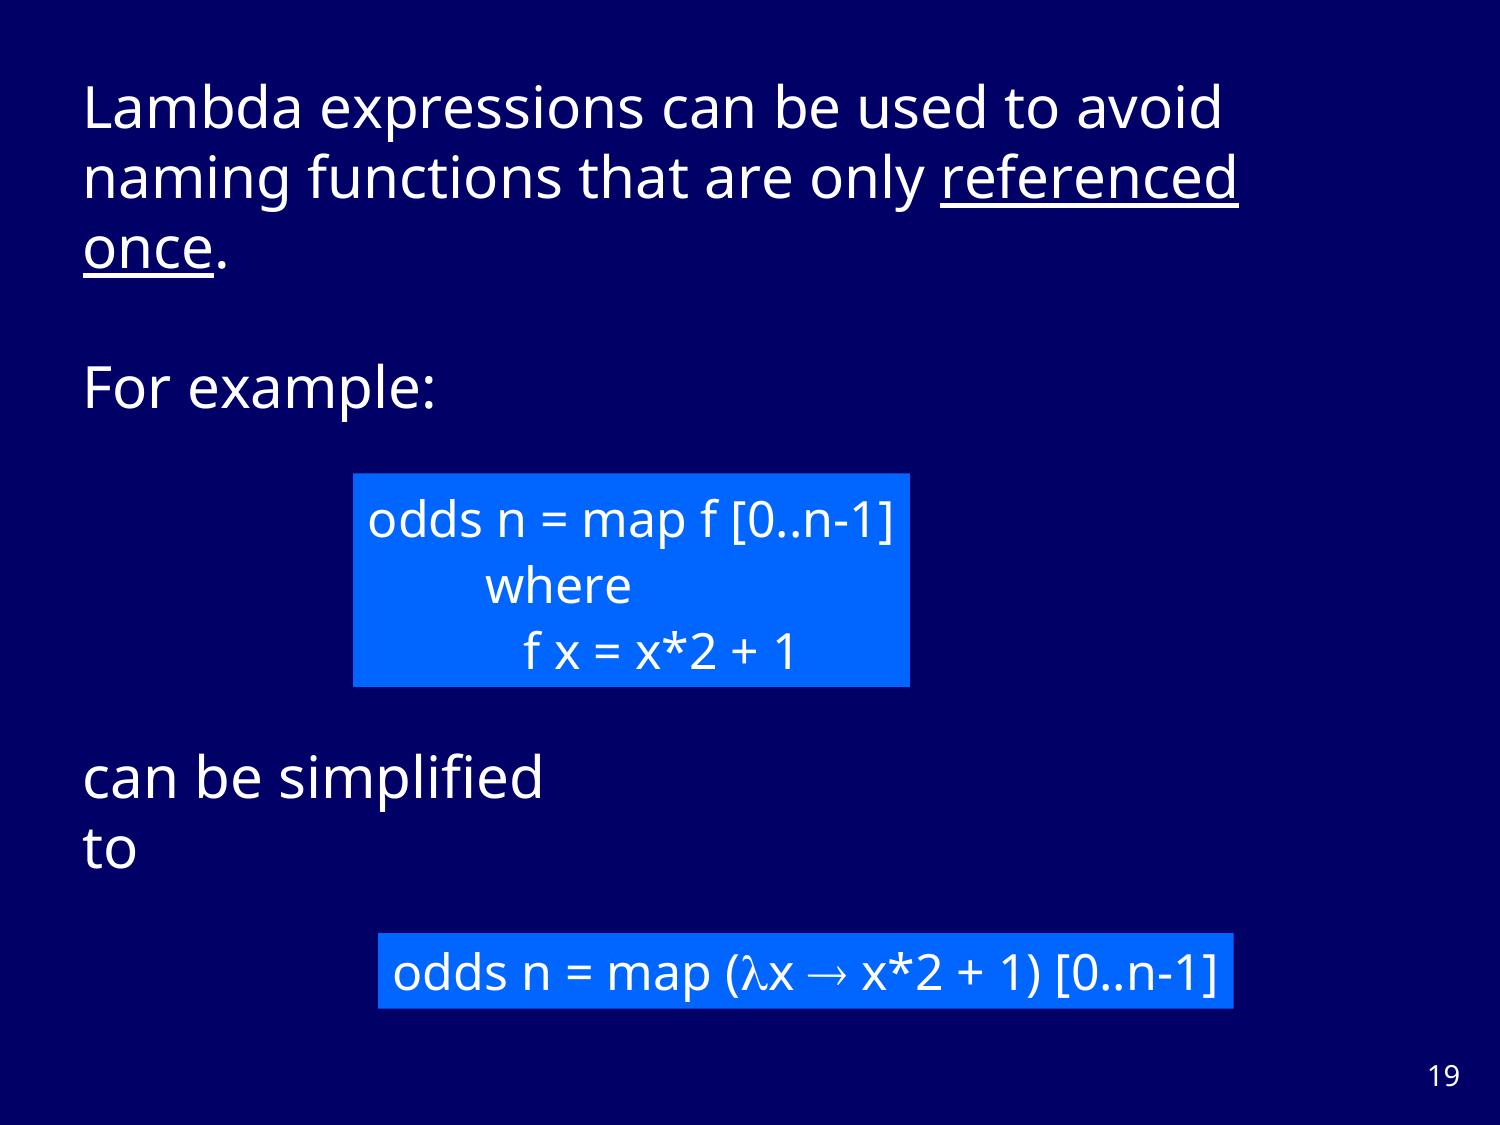

Lambda expressions can be used to avoid naming functions that are only referenced once.
For example:
odds n = map f [0..n-1]
 where
 f x = x*2 + 1
can be simplified to
odds n = map (x  x*2 + 1) [0..n-1]